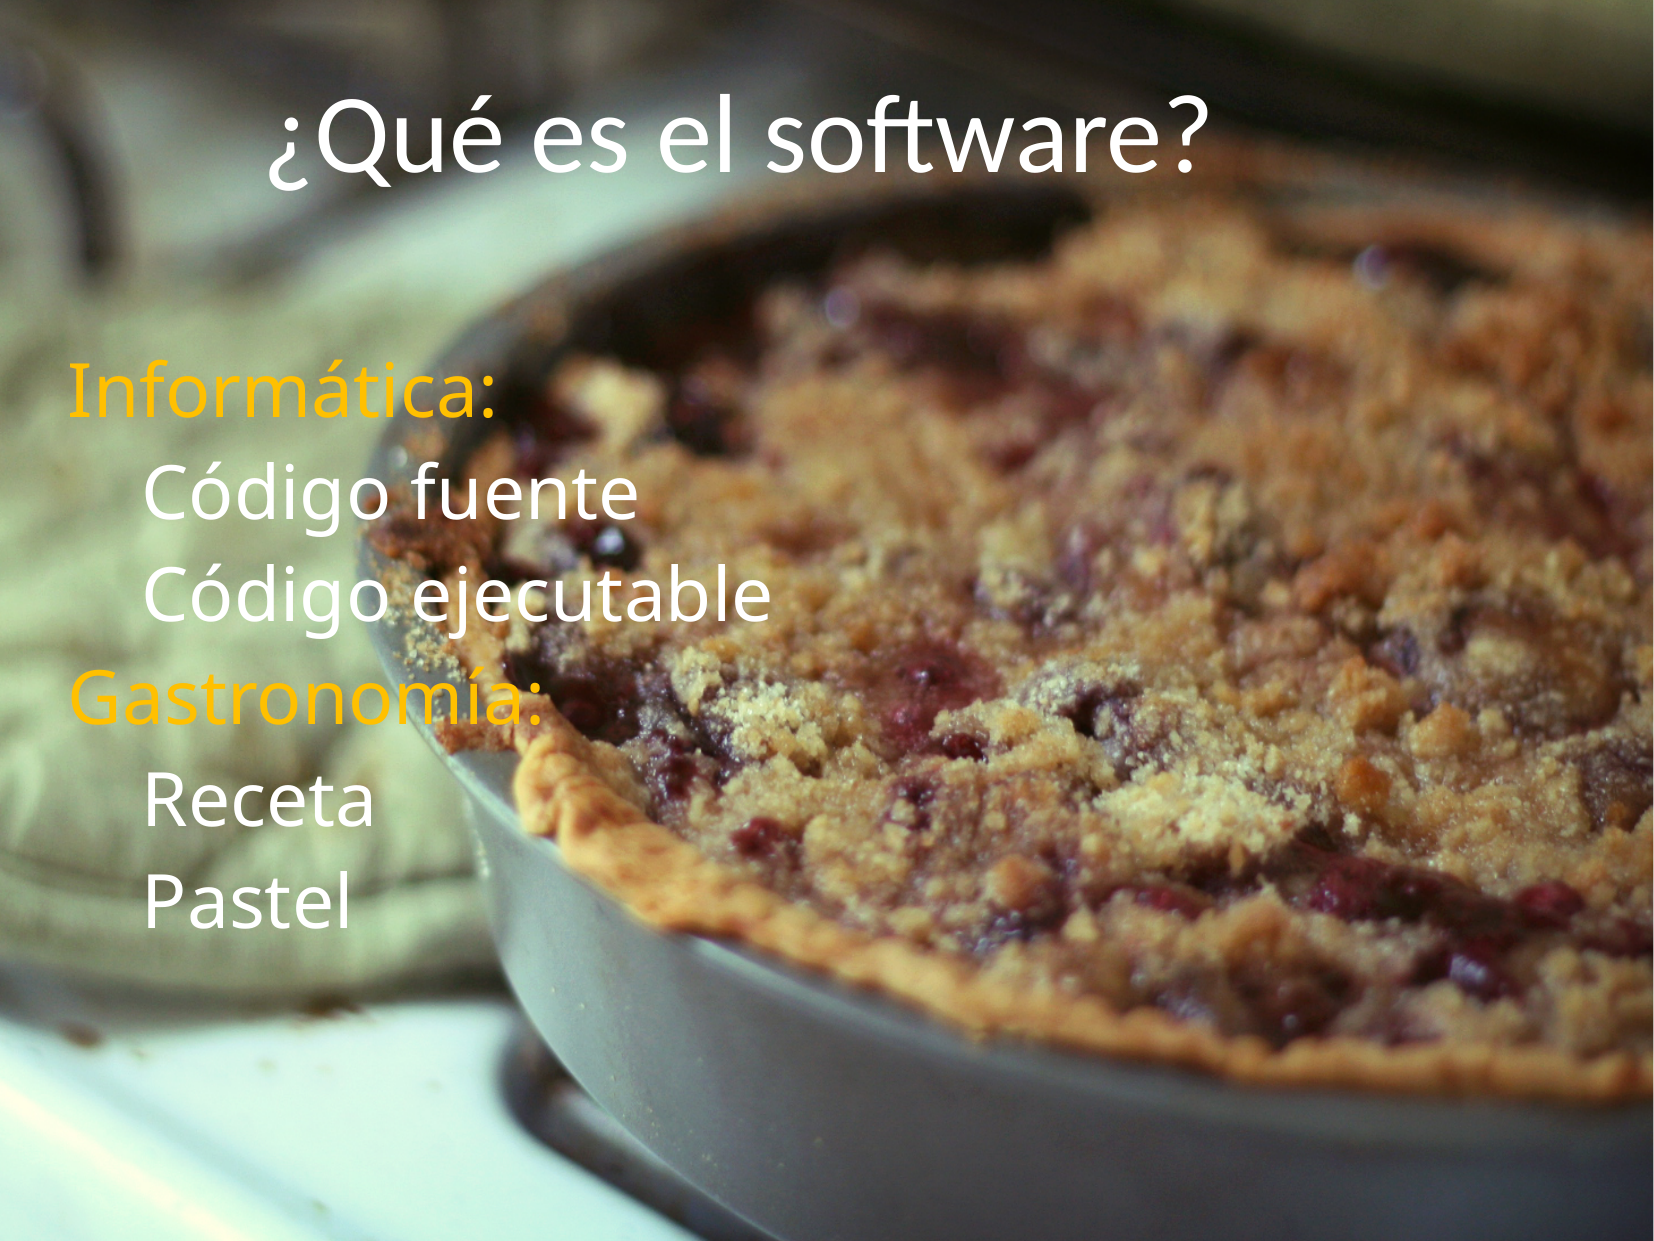

¿Qué es el software?
Informática:
	Código fuente
	Código ejecutable
Gastronomía:
	Receta
	Pastel